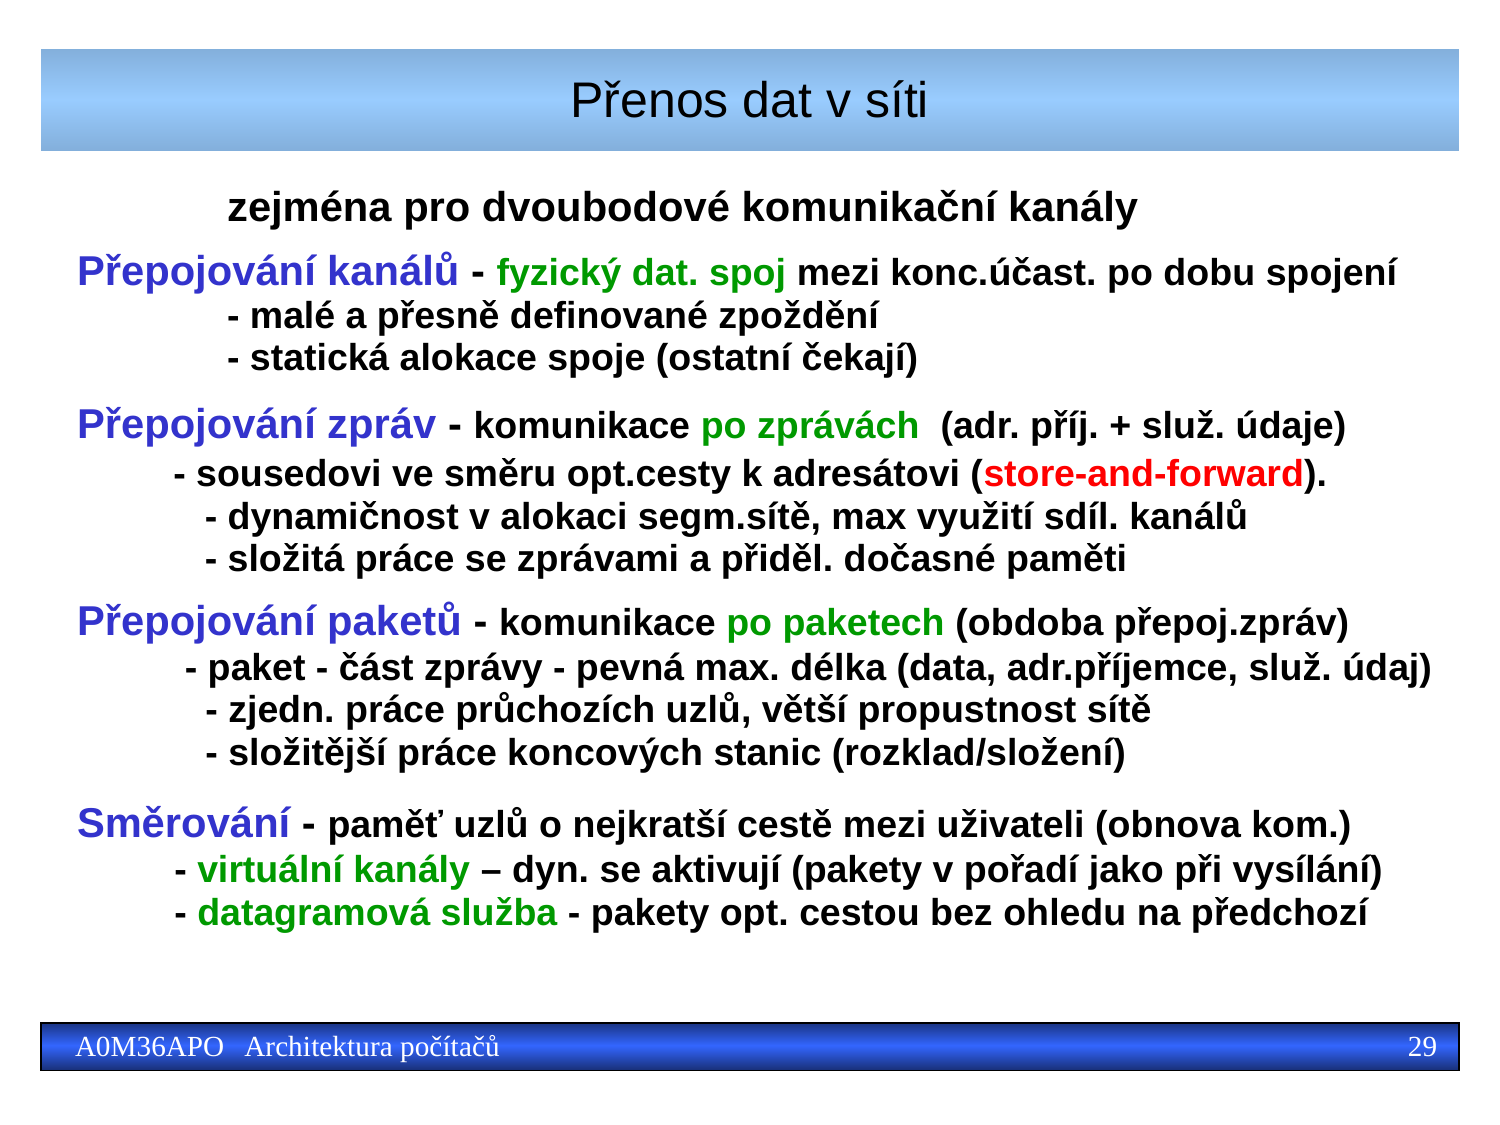

# Přenos dat v síti
	zejména pro dvoubodové komunikační kanály
Přepojování kanálů - fyzický dat. spoj mezi konc.účast. po dobu spojení
	- malé a přesně definované zpoždění
		- statická alokace spoje (ostatní čekají)
Přepojování zpráv - komunikace po zprávách (adr. příj. + služ. údaje)
- sousedovi ve směru opt.cesty k adresátovi (store-and-forward).
- dynamičnost v alokaci segm.sítě, max využití sdíl. kanálů
- složitá práce se zprávami a přiděl. dočasné paměti
Přepojování paketů - komunikace po paketech (obdoba přepoj.zpráv)
 - paket - část zprávy - pevná max. délka (data, adr.příjemce, služ. údaj)
	- zjedn. práce průchozích uzlů, větší propustnost sítě
	- složitější práce koncových stanic (rozklad/složení)
Směrování - paměť uzlů o nejkratší cestě mezi uživateli (obnova kom.)
 - virtuální kanály – dyn. se aktivují (pakety v pořadí jako při vysílání)
 - datagramová služba - pakety opt. cestou bez ohledu na předchozí
A0M36APO Architektura počítačů
29